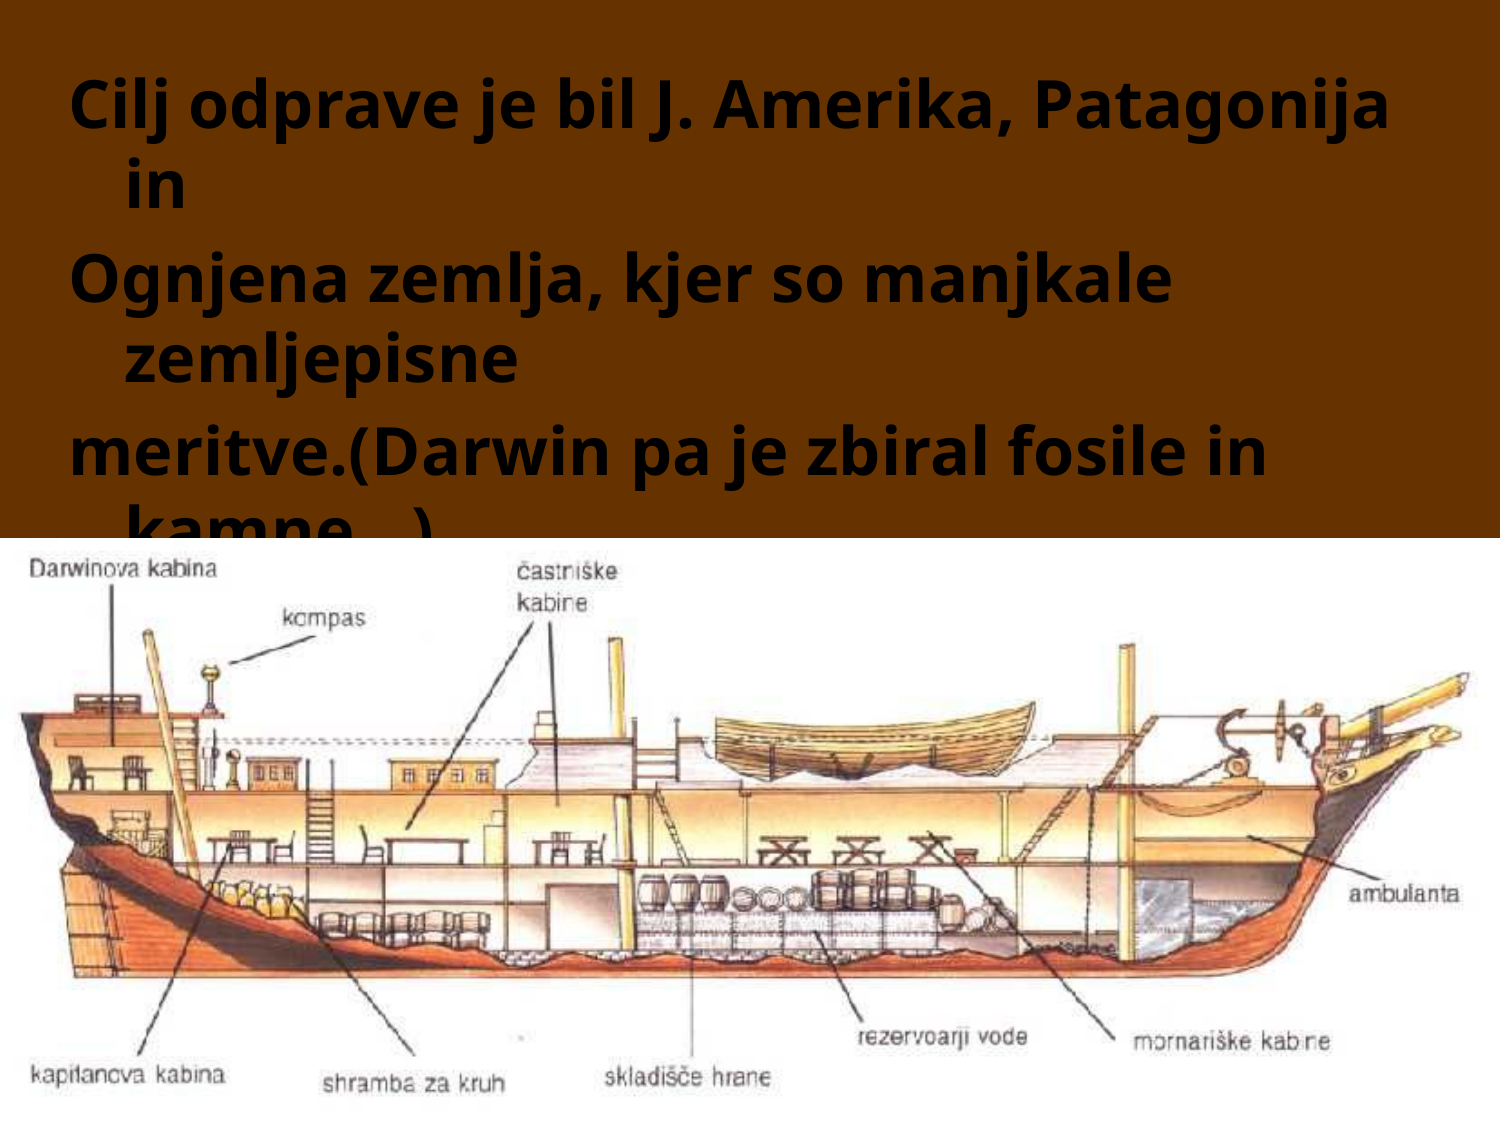

# Cilj odprave je bil J. Amerika, Patagonija in
Ognjena zemlja, kjer so manjkale zemljepisne
meritve.(Darwin pa je zbiral fosile in kamne…)
SKICA LADJE: